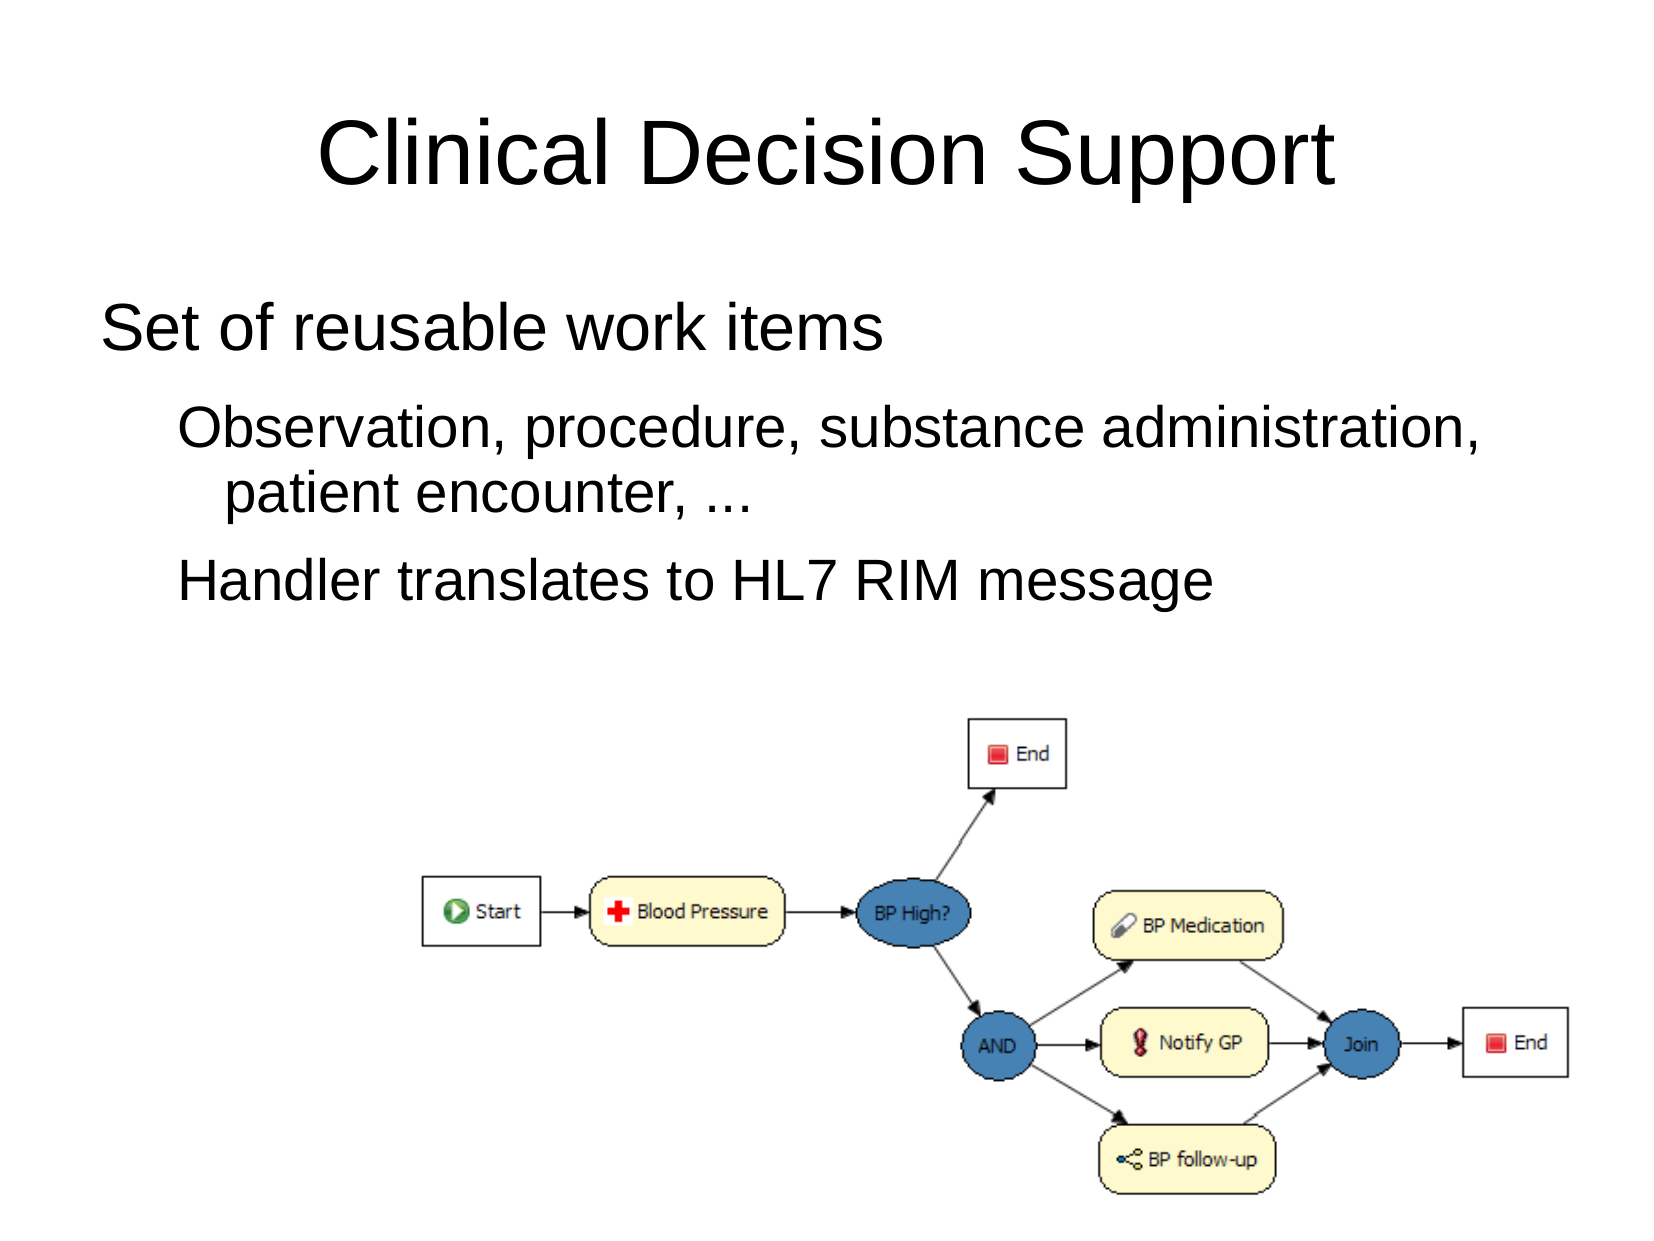

# Clinical Decision Support
Set of reusable work items
Observation, procedure, substance administration, patient encounter, ...
Handler translates to HL7 RIM message
15